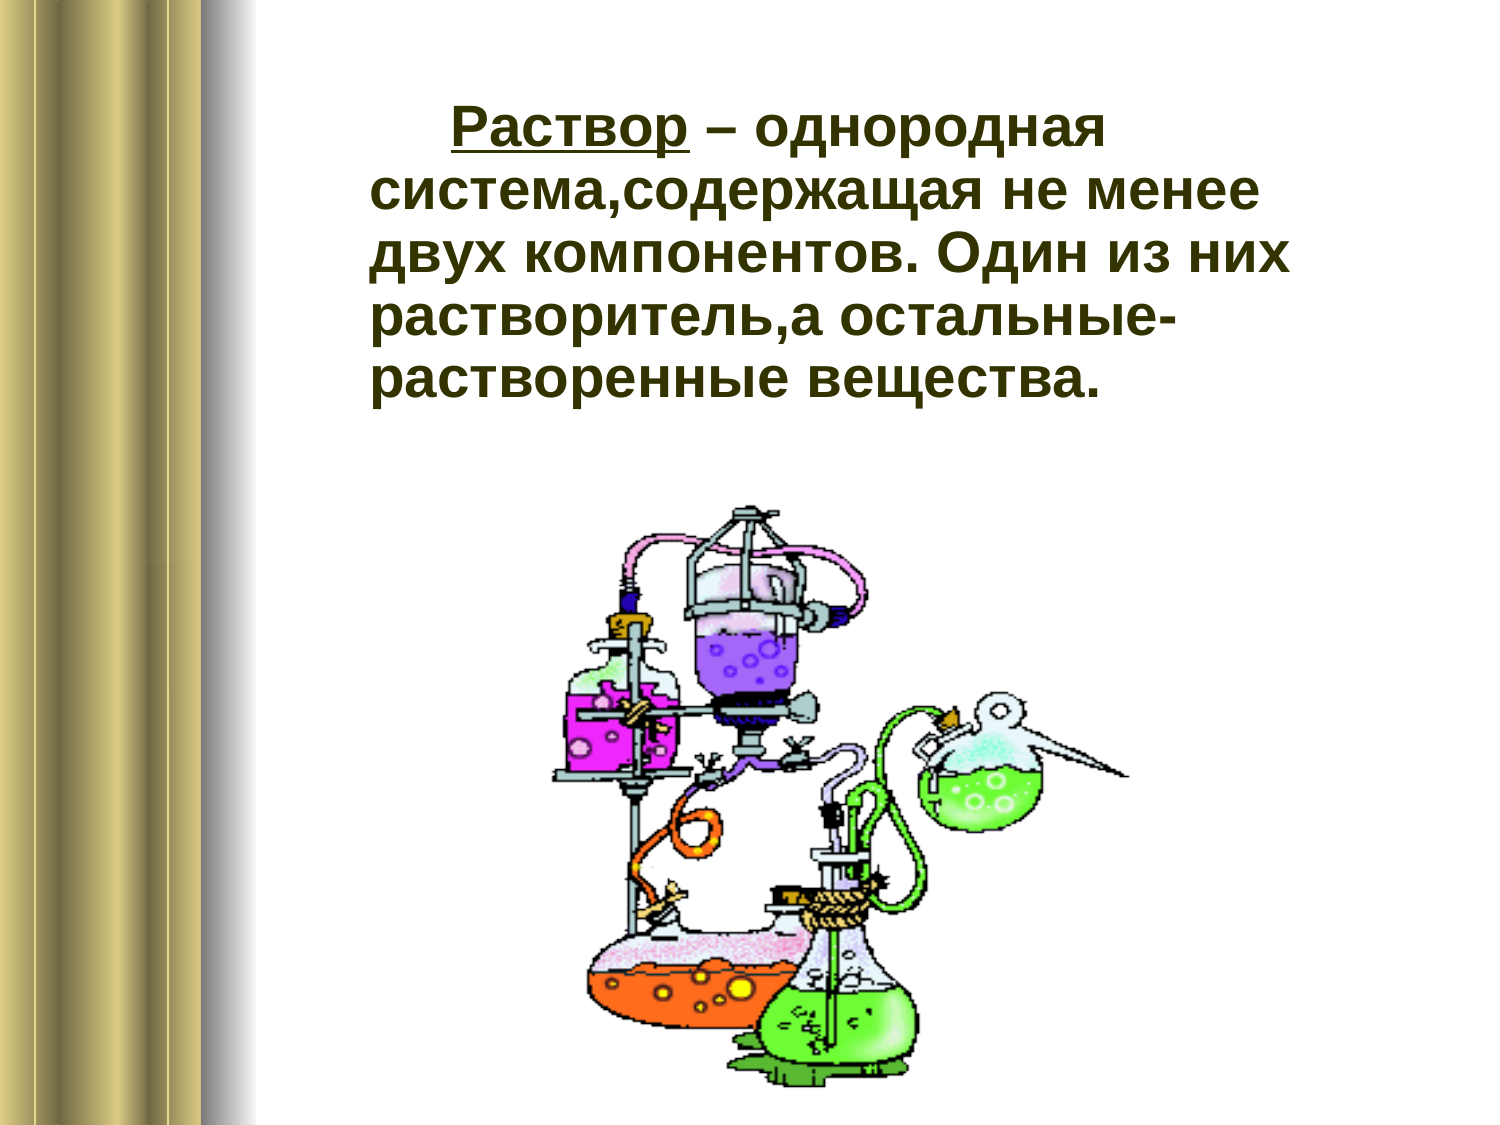

# Раствор – однородная система,содержащая не менее двух компонентов. Один из них растворитель,а остальные-растворенные вещества.